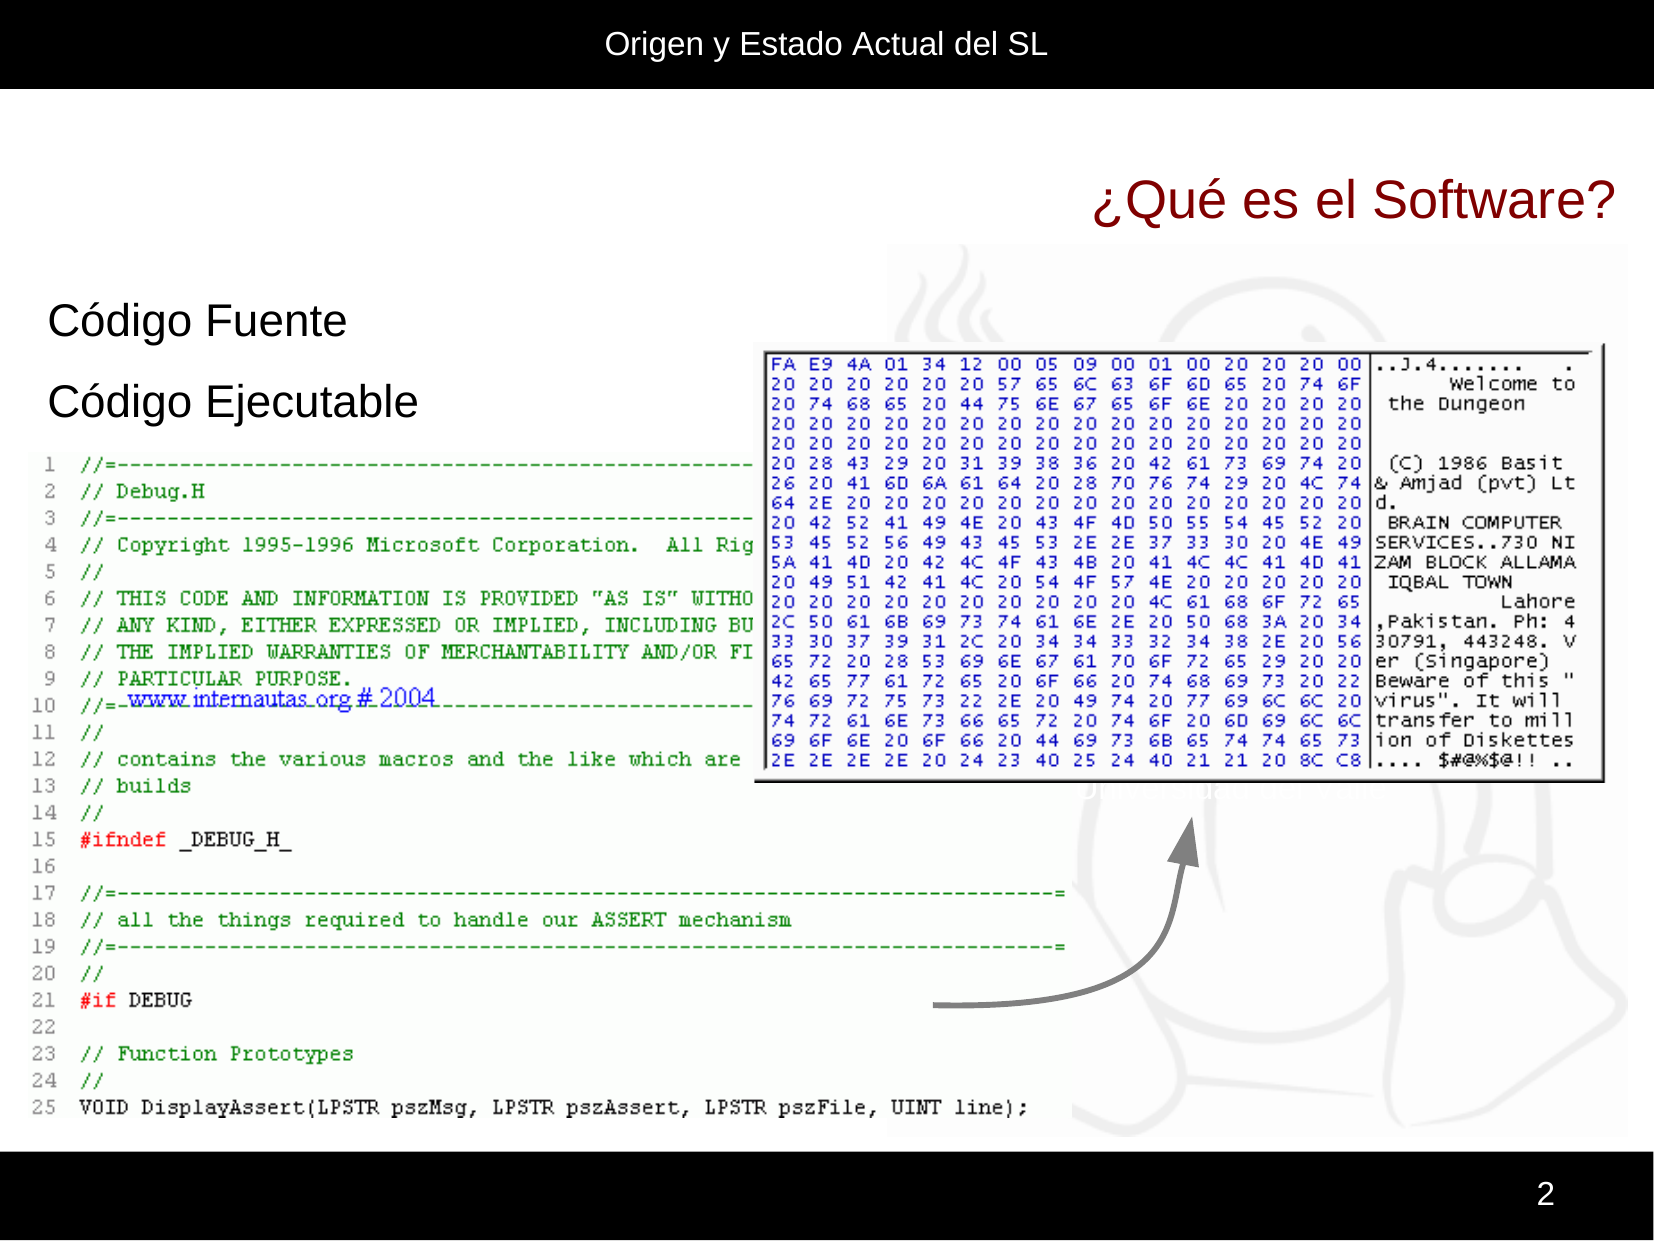

Origen y Estado Actual del SL
# ¿Qué es el Software?
Código Fuente
Código Ejecutable